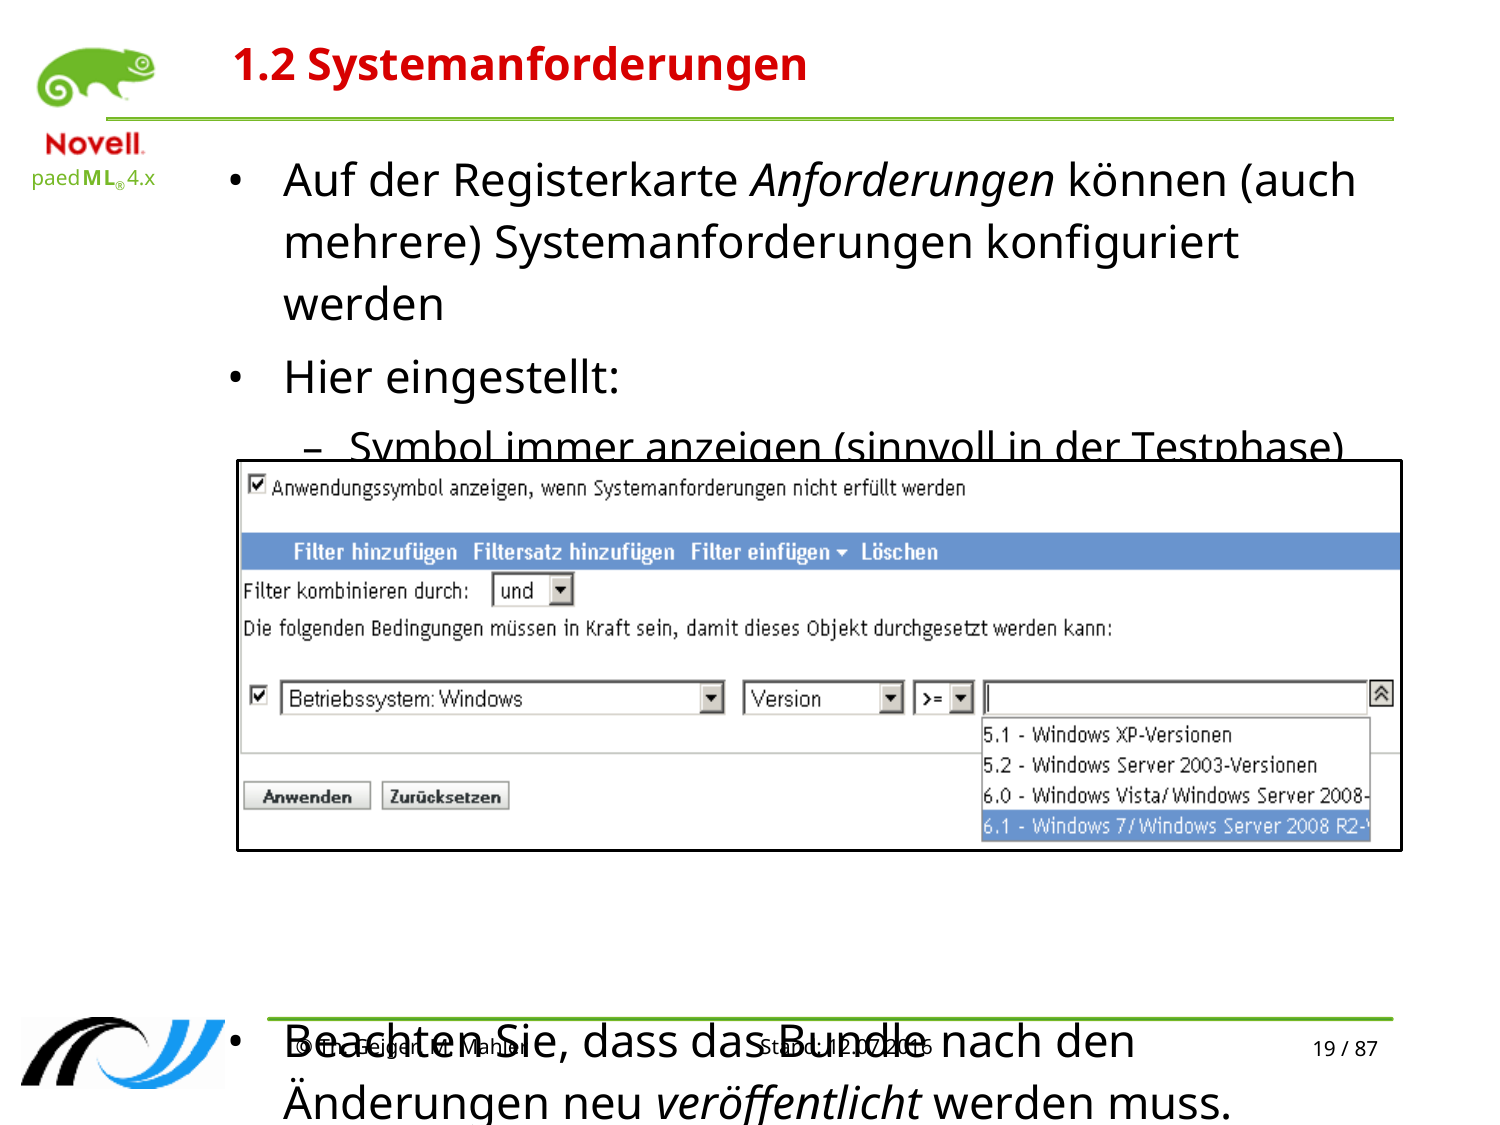

# 1.2 Systemanforderungen
Auf der Registerkarte Anforderungen können (auch mehrere) Systemanforderungen konfiguriert werden
Hier eingestellt:
Symbol immer anzeigen (sinnvoll in der Testphase)
Betriebssystem-Version >= 6.1 (W7)
Beachten Sie, dass das Bundle nach den Änderungen neu veröffentlicht werden muss.
© Th. Geiger, M. Mahler
12.07.2016
19